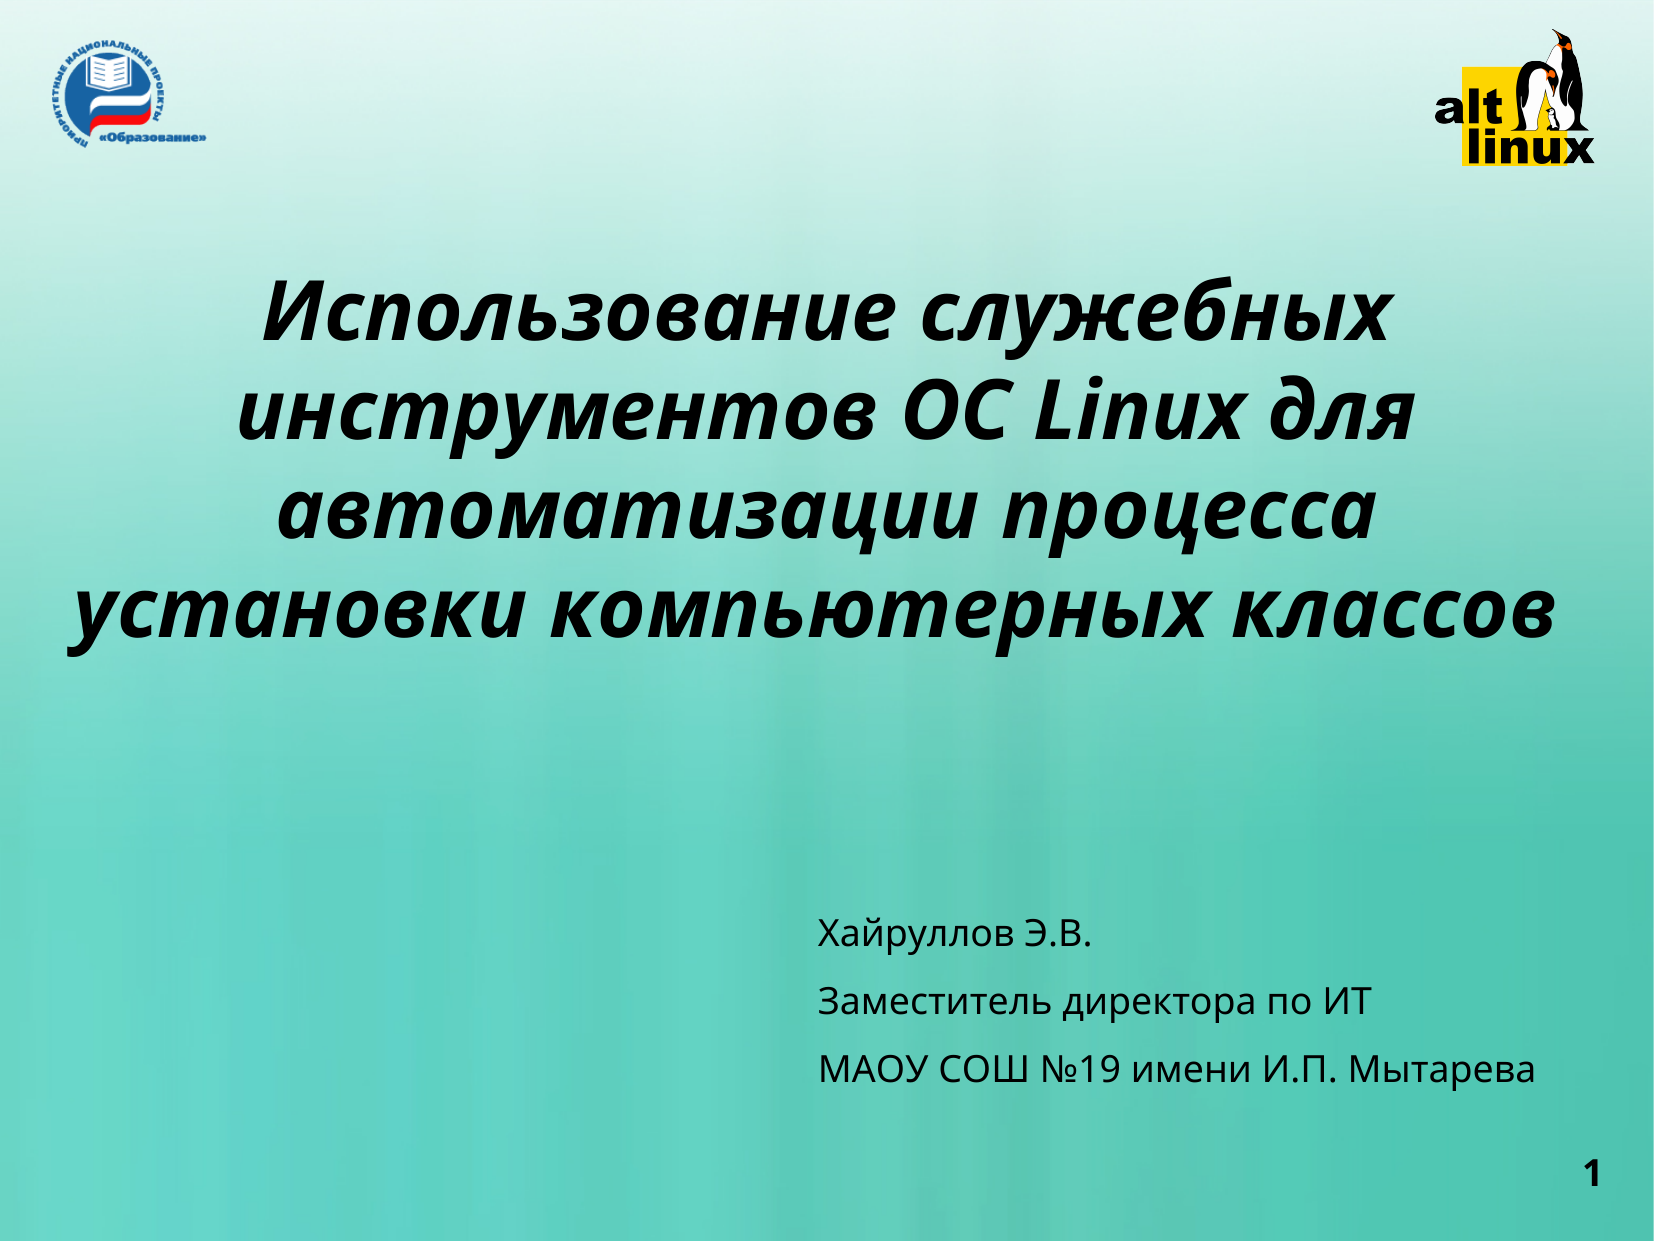

Использование служебных инструментов ОС Linux для автоматизации процесса установки компьютерных классов
Хайруллов Э.В.
Заместитель директора по ИТ
МАОУ СОШ №19 имени И.П. Мытарева